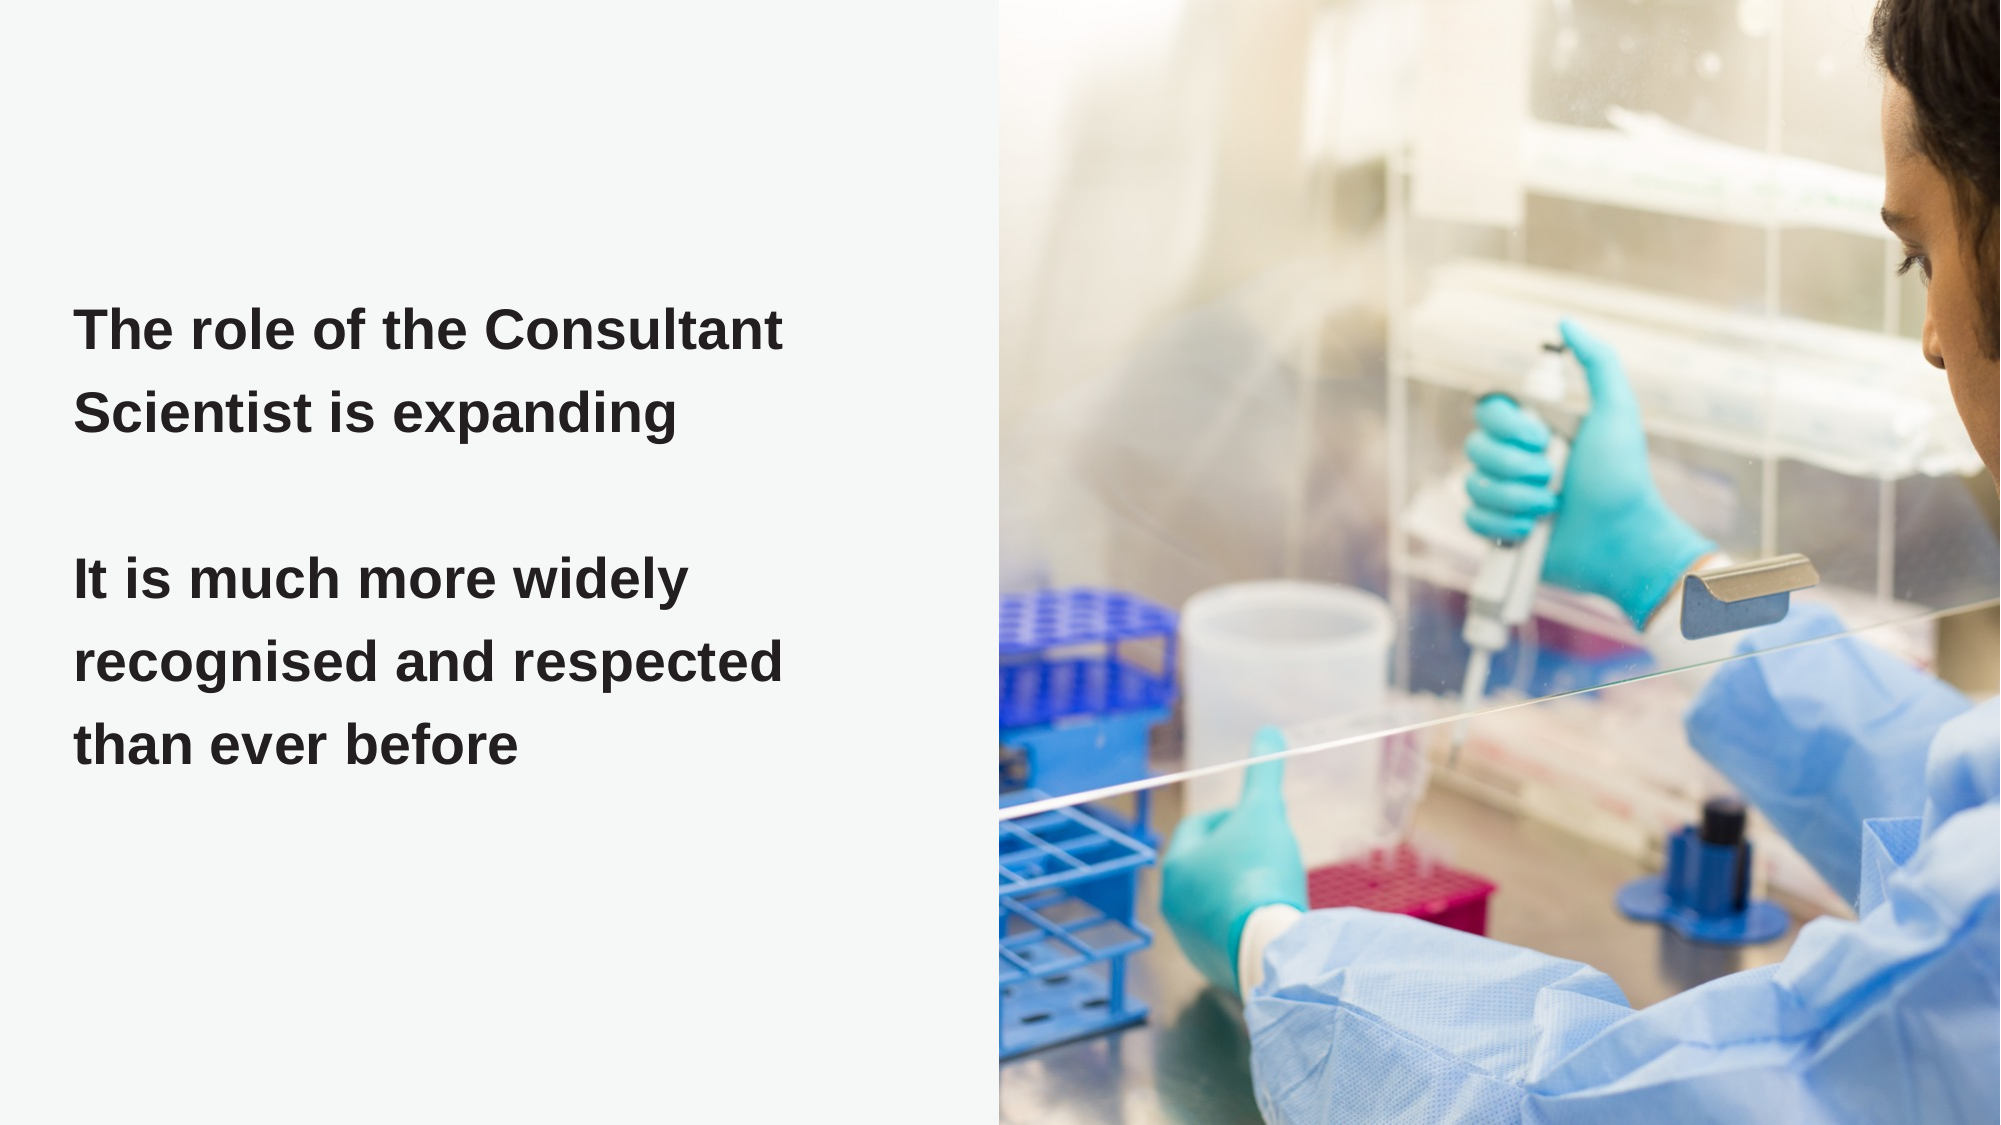

# The role of the Consultant Scientist is expanding It is much more widely recognised and respected than ever before